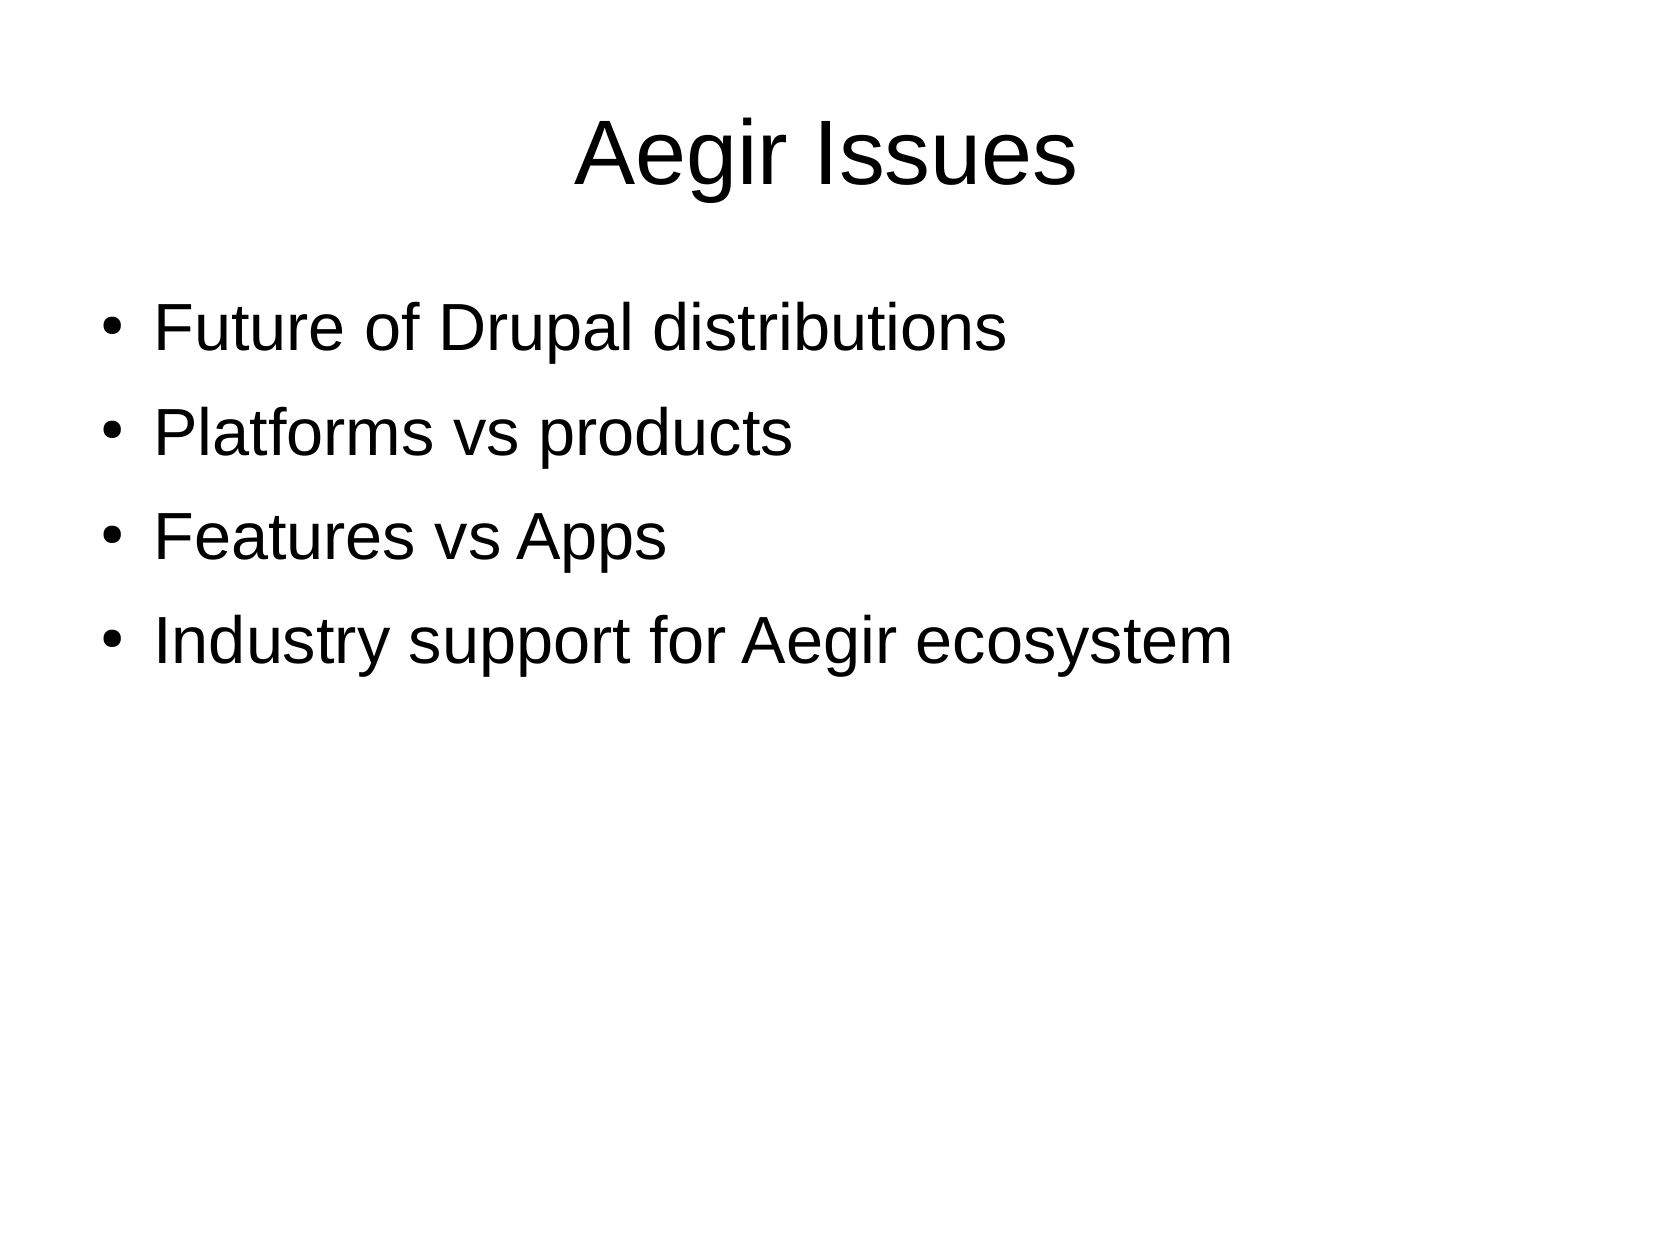

# Aegir Issues
Future of Drupal distributions
Platforms vs products
Features vs Apps
Industry support for Aegir ecosystem